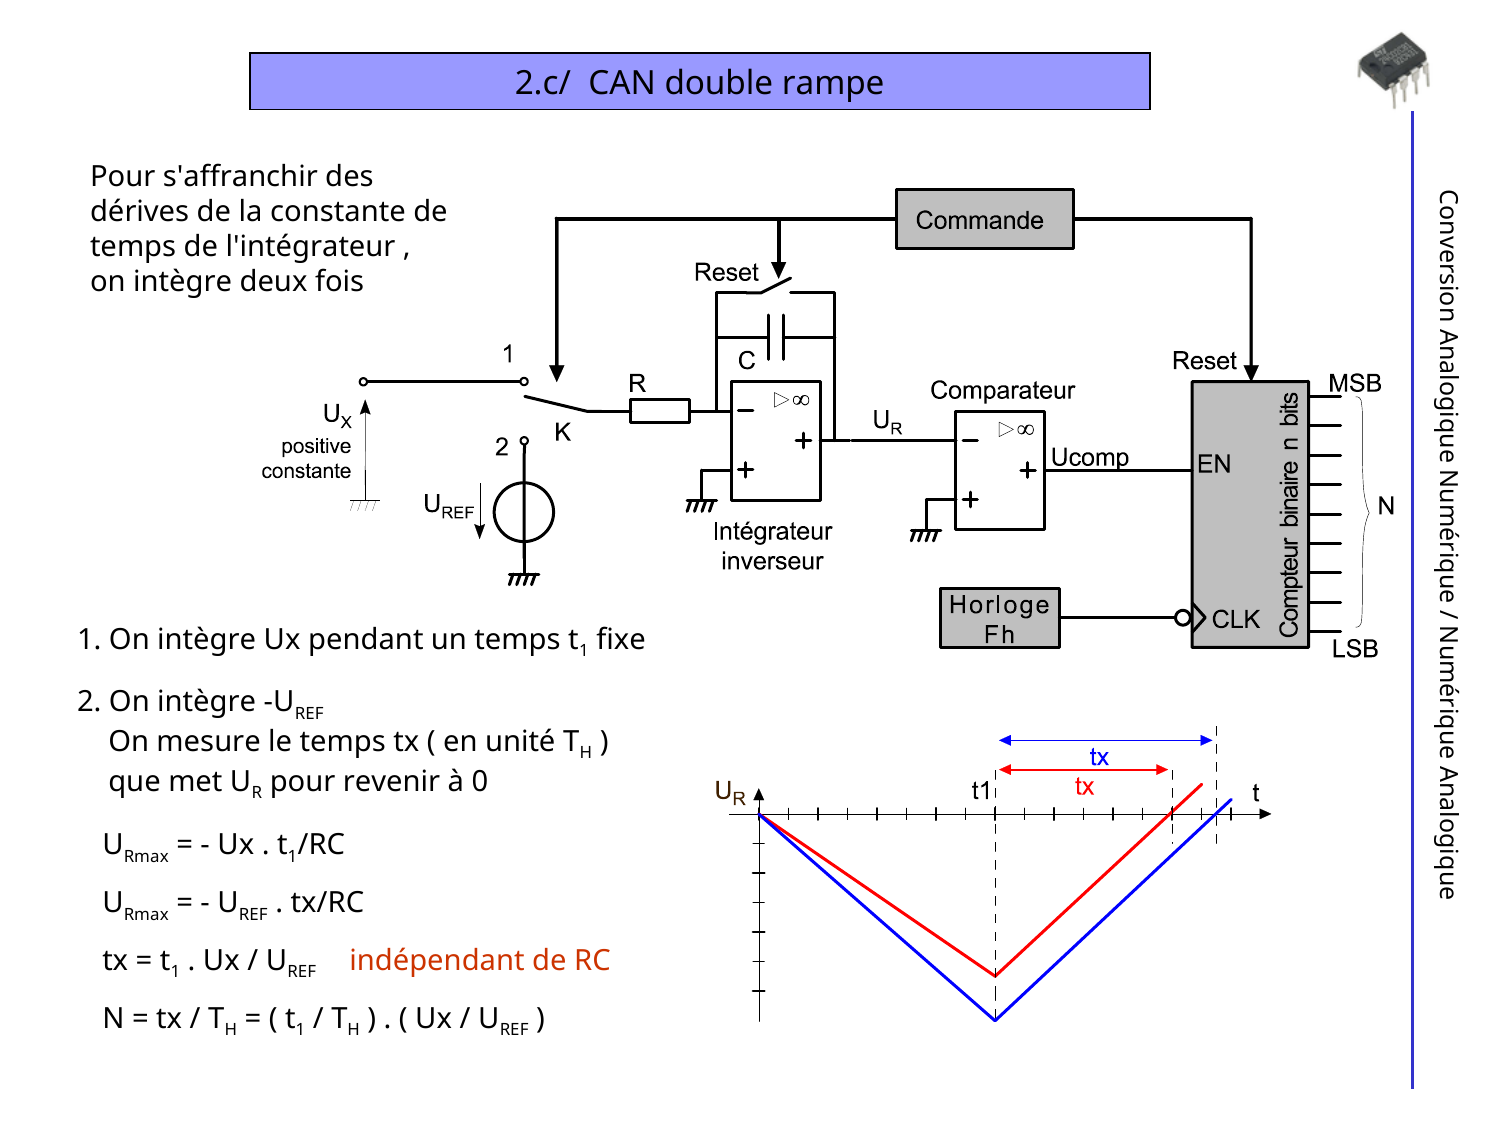

# 2.c/ CAN double rampe
Pour s'affranchir des dérives de la constante de temps de l'intégrateur ,
on intègre deux fois
Conversion Analogique Numérique / Numérique Analogique
1. On intègre Ux pendant un temps t1 fixe
2. On intègre -UREF
	On mesure le temps tx ( en unité TH ) 	que met UR pour revenir à 0
URmax = - Ux . t1/RC
URmax = - UREF . tx/RC
tx = t1 . Ux / UREF indépendant de RC
N = tx / TH = ( t1 / TH ) . ( Ux / UREF )